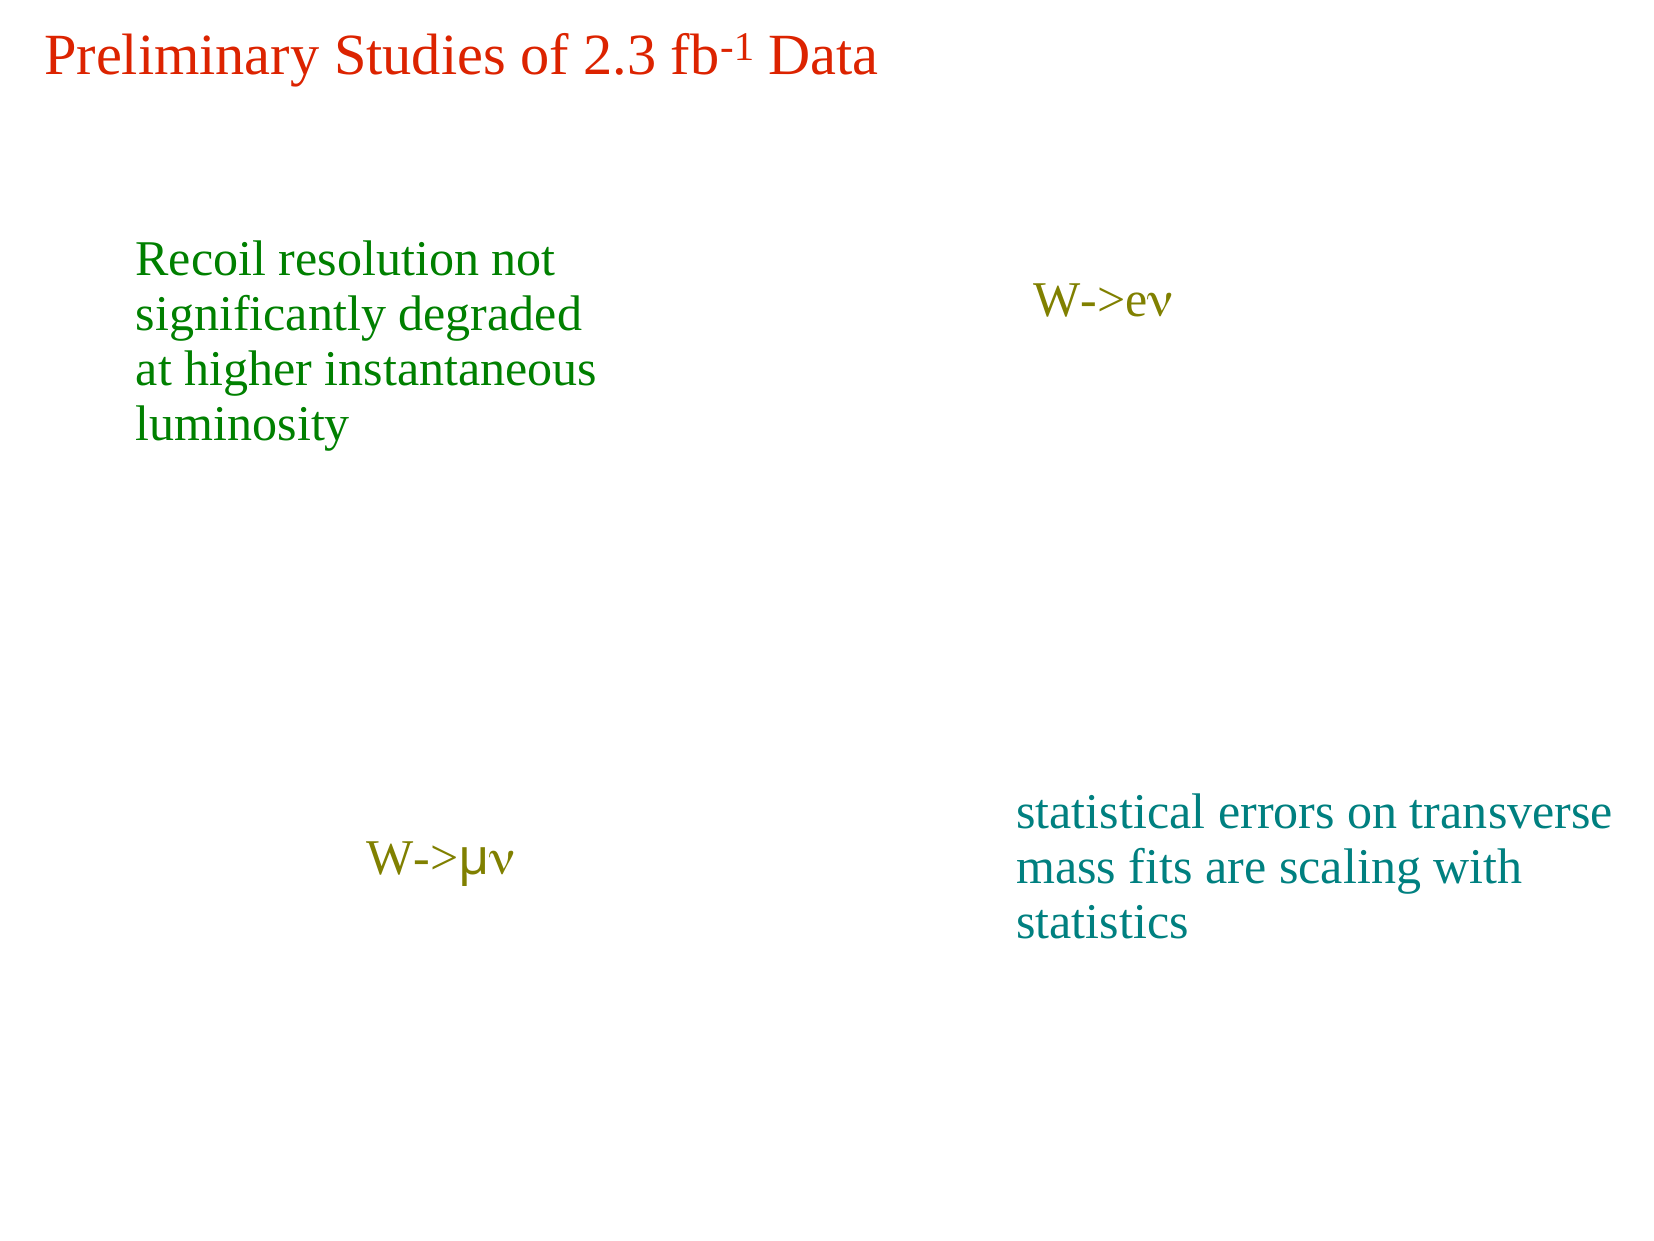

# Preliminary Studies of 2.3 fb-1 Data
Recoil resolution not
significantly degraded
at higher instantaneous
luminosity
W->eν
statistical errors on transverse
mass fits are scaling with
statistics
W->μν